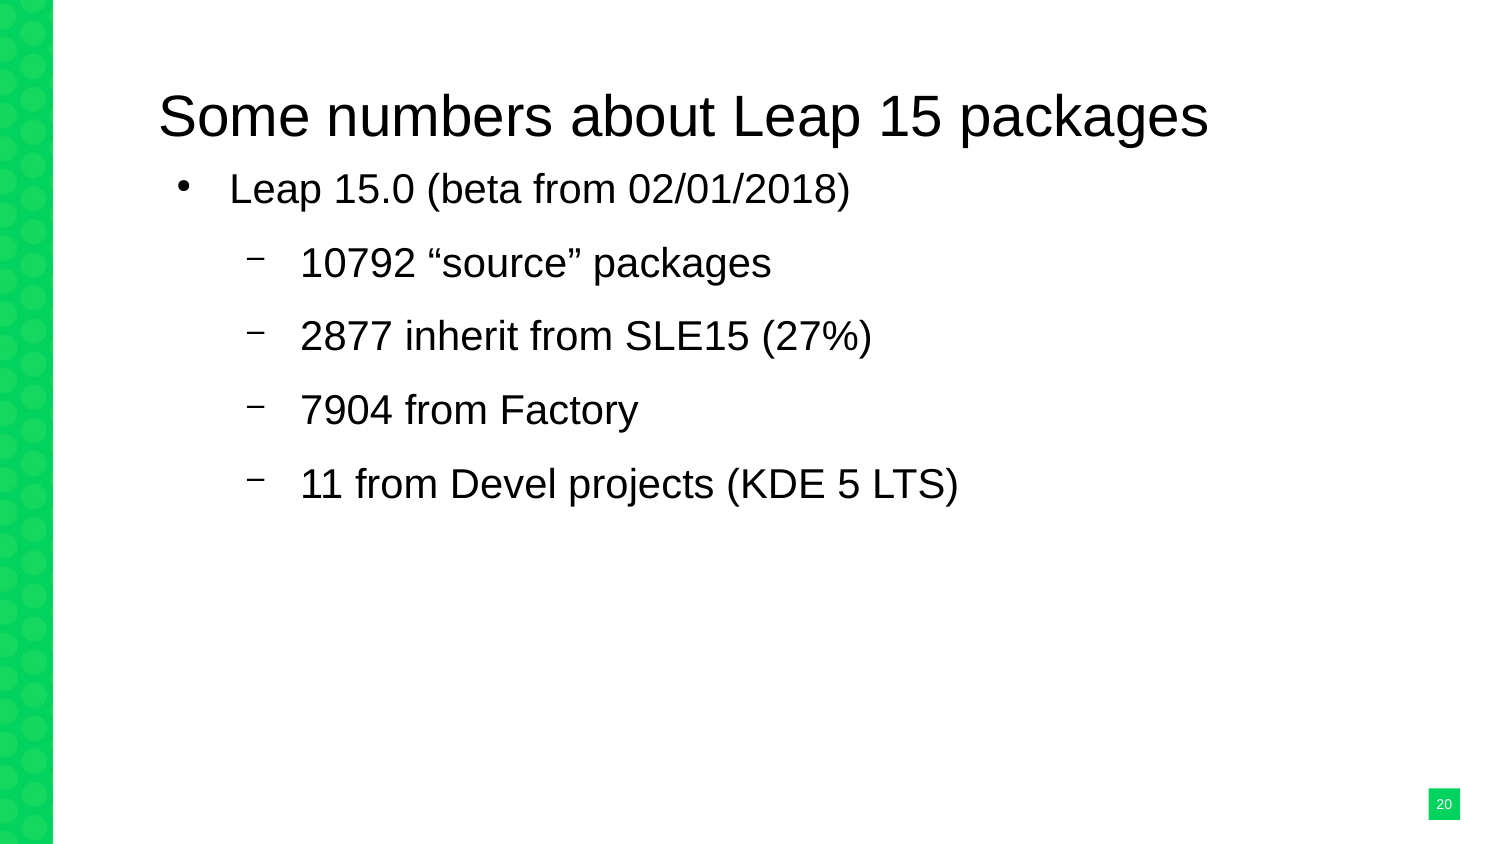

# Some numbers about Leap 15 packages
Leap 15.0 (beta from 02/01/2018)
10792 “source” packages
2877 inherit from SLE15 (27%)
7904 from Factory
11 from Devel projects (KDE 5 LTS)